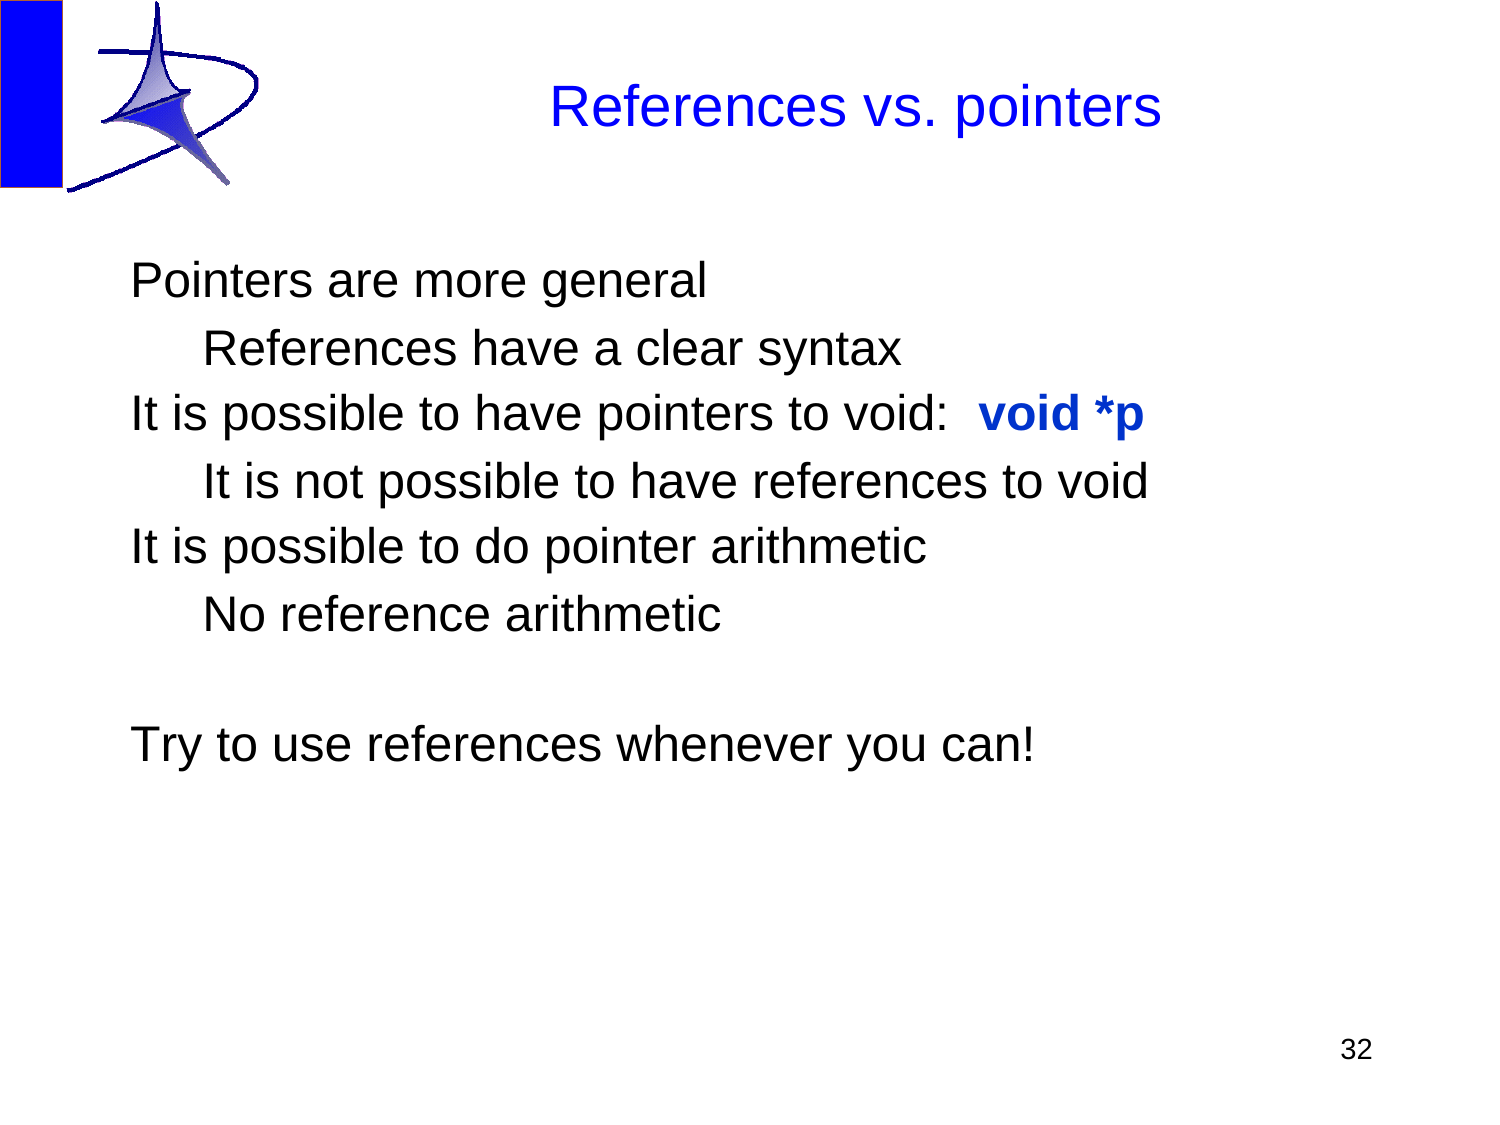

# References vs. pointers
Pointers are more general
References have a clear syntax
It is possible to have pointers to void: void *p
It is not possible to have references to void
It is possible to do pointer arithmetic
No reference arithmetic
Try to use references whenever you can!
32